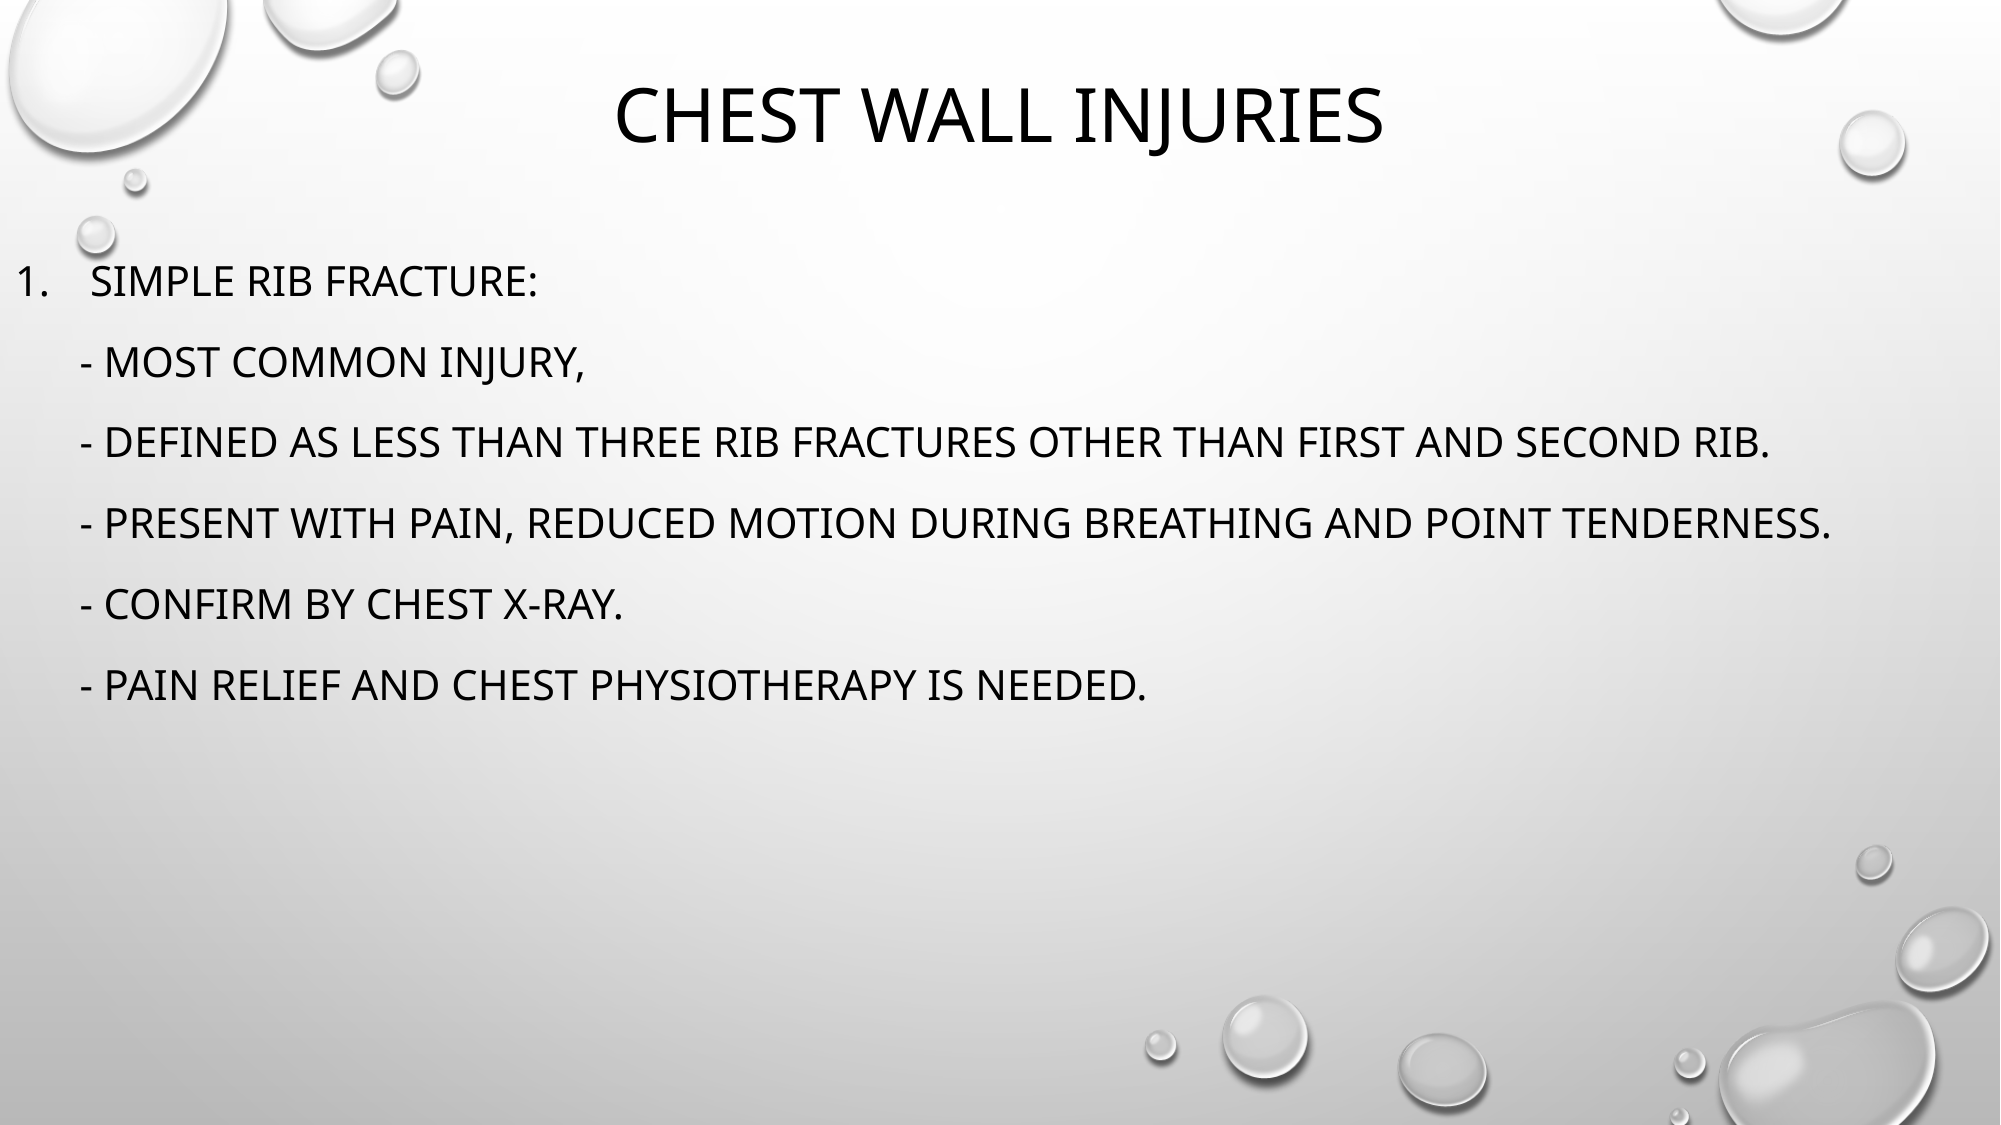

# Chest wall injuries
Simple rib fracture:
 - Most common injury,
 - defined as less than three rib fractures other than first and second rib.
 - Present with pain, reduced motion during breathing and point tenderness.
 - Confirm by Chest x-ray.
 - Pain relief and chest physiotherapy is needed.